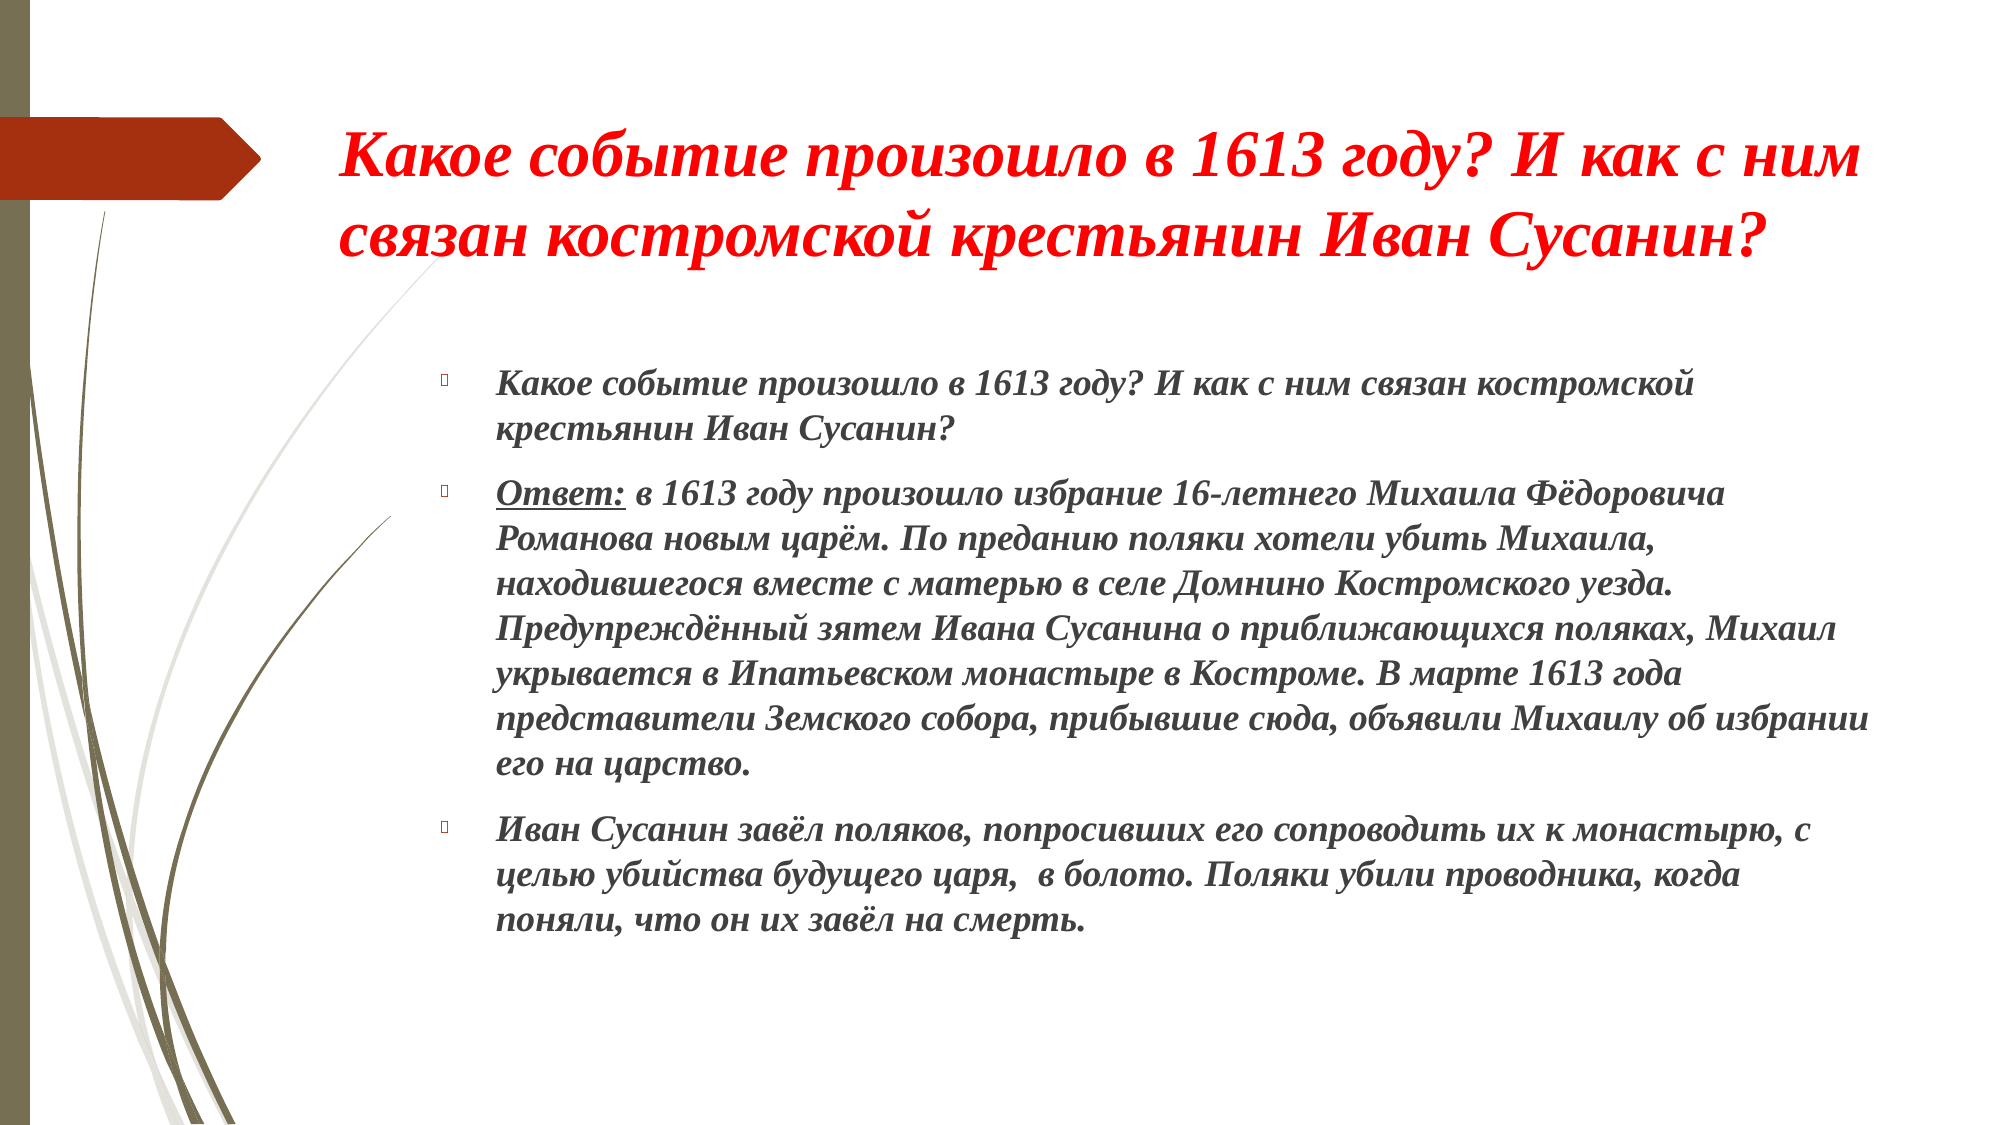

# Какое событие произошло в 1613 году? И как с ним связан костромской крестьянин Иван Сусанин?
Какое событие произошло в 1613 году? И как с ним связан костромской крестьянин Иван Сусанин?
Ответ: в 1613 году произошло избрание 16-летнего Михаила Фёдоровича Романова новым царём. По преданию поляки хотели убить Михаила, находившегося вместе с матерью в селе Домнино Костромского уезда. Предупреждённый зятем Ивана Сусанина о приближающихся поляках, Михаил укрывается в Ипатьевском монастыре в Костроме. В марте 1613 года представители Земского собора, прибывшие сюда, объявили Михаилу об избрании его на царство.
Иван Сусанин завёл поляков, попросивших его сопроводить их к монастырю, с целью убийства будущего царя, в болото. Поляки убили проводника, когда поняли, что он их завёл на смерть.